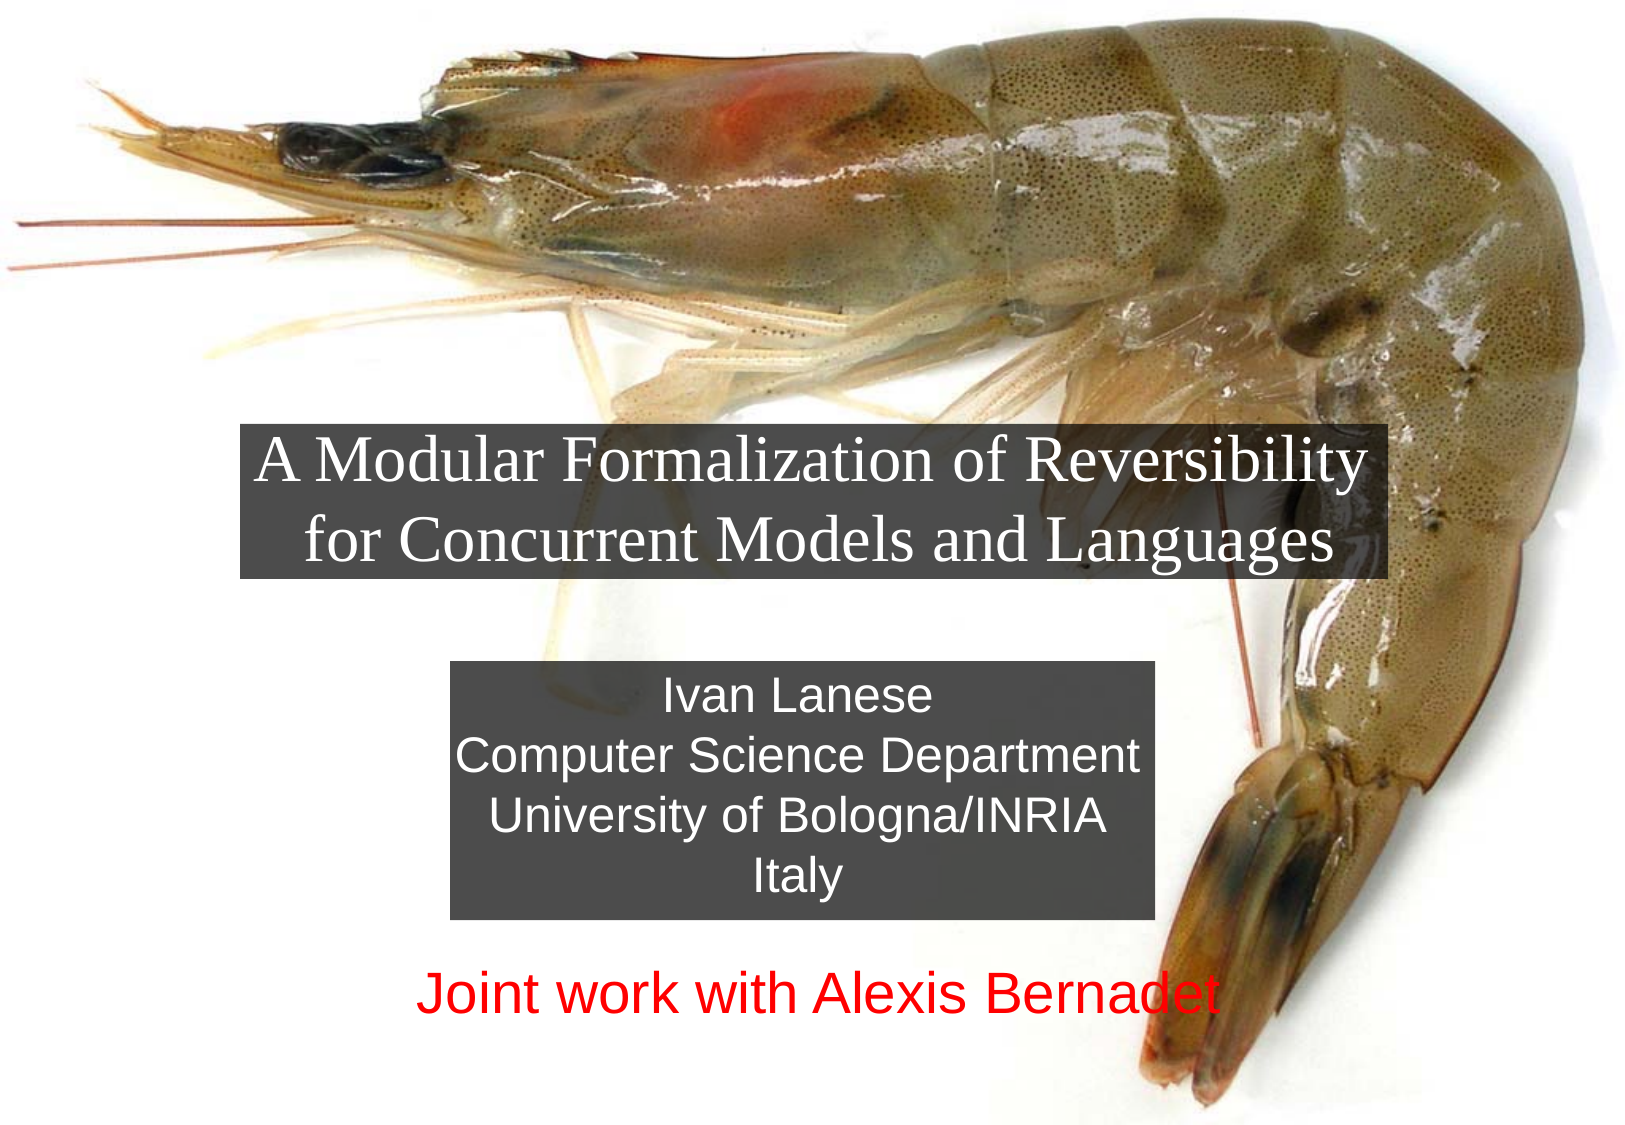

# A Modular Formalization of Reversibility for Concurrent Models and Languages
Ivan Lanese
Computer Science Department
University of Bologna/INRIA
Italy
Joint work with Alexis Bernadet